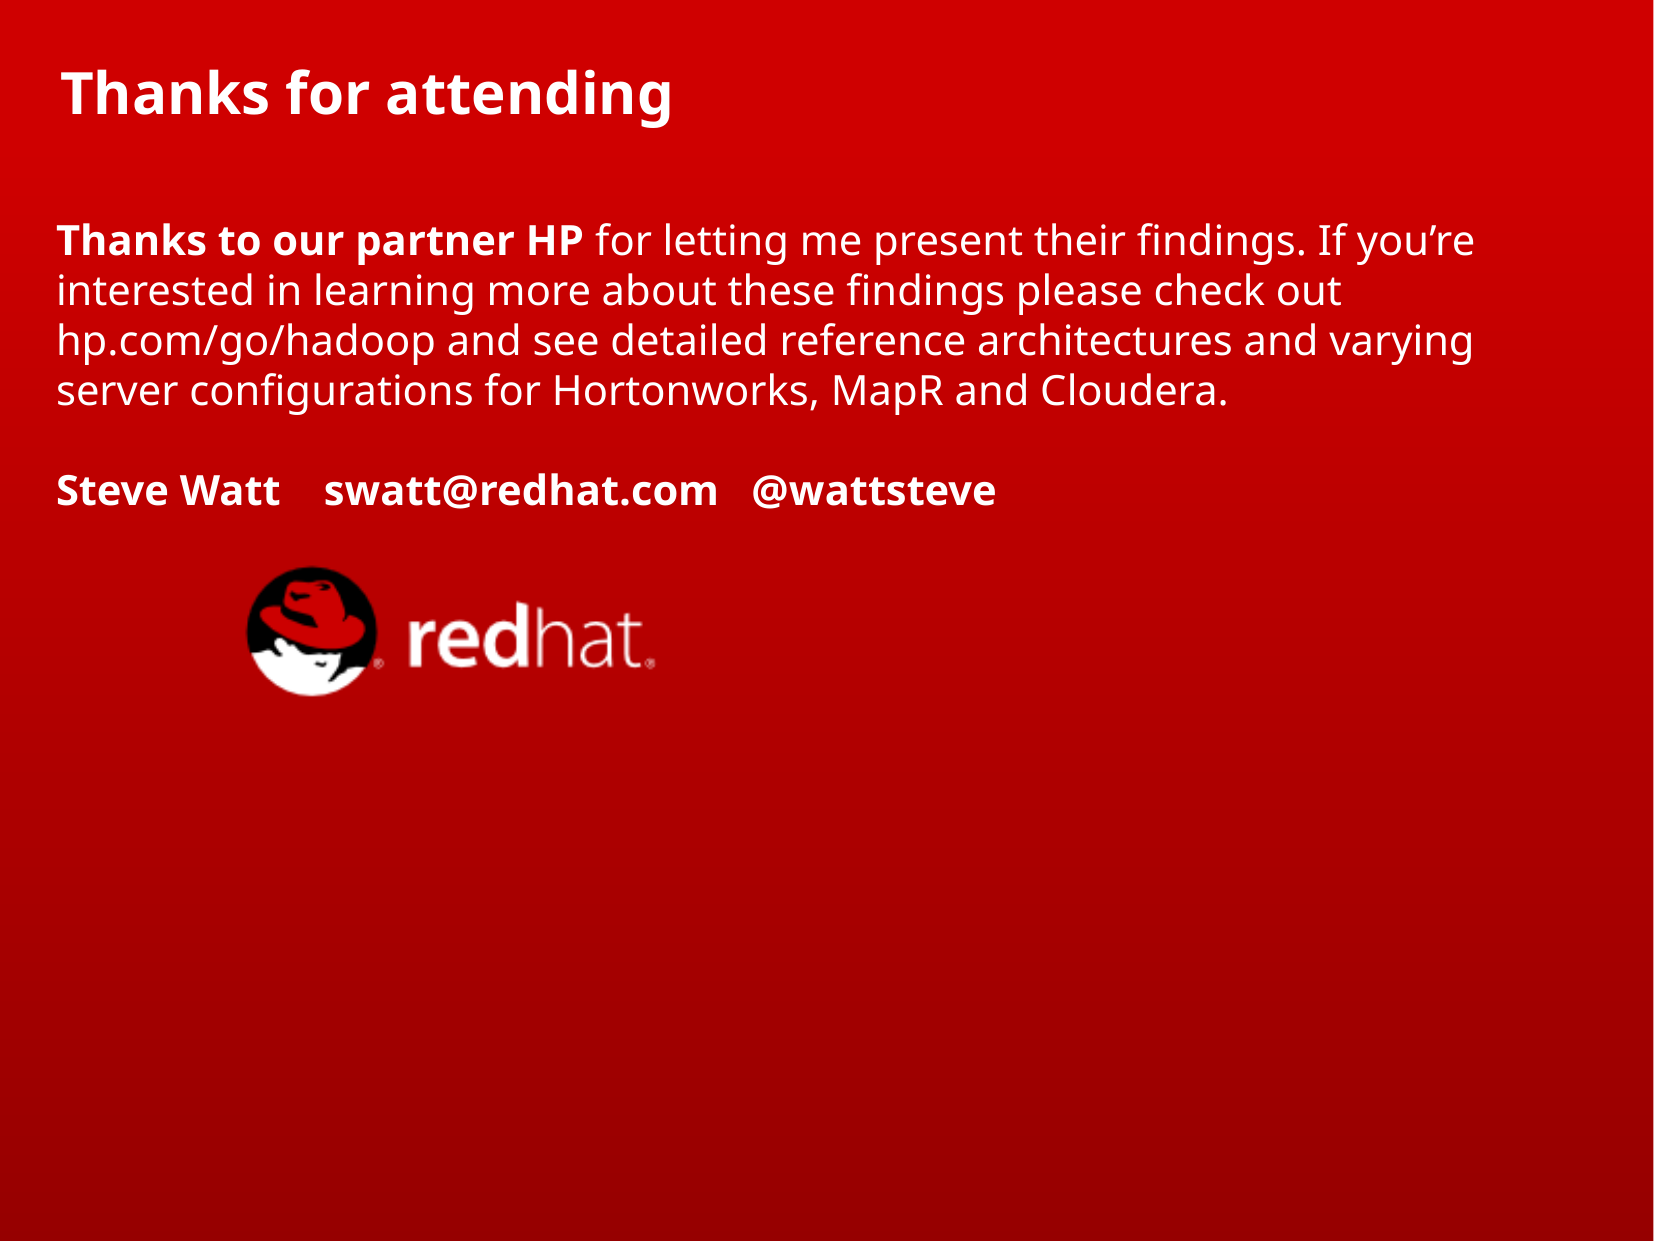

# Thanks for attending
Thanks to our partner HP for letting me present their findings. If you’re interested in learning more about these findings please check out hp.com/go/hadoop and see detailed reference architectures and varying server configurations for Hortonworks, MapR and Cloudera.
Steve Watt swatt@redhat.com @wattsteve